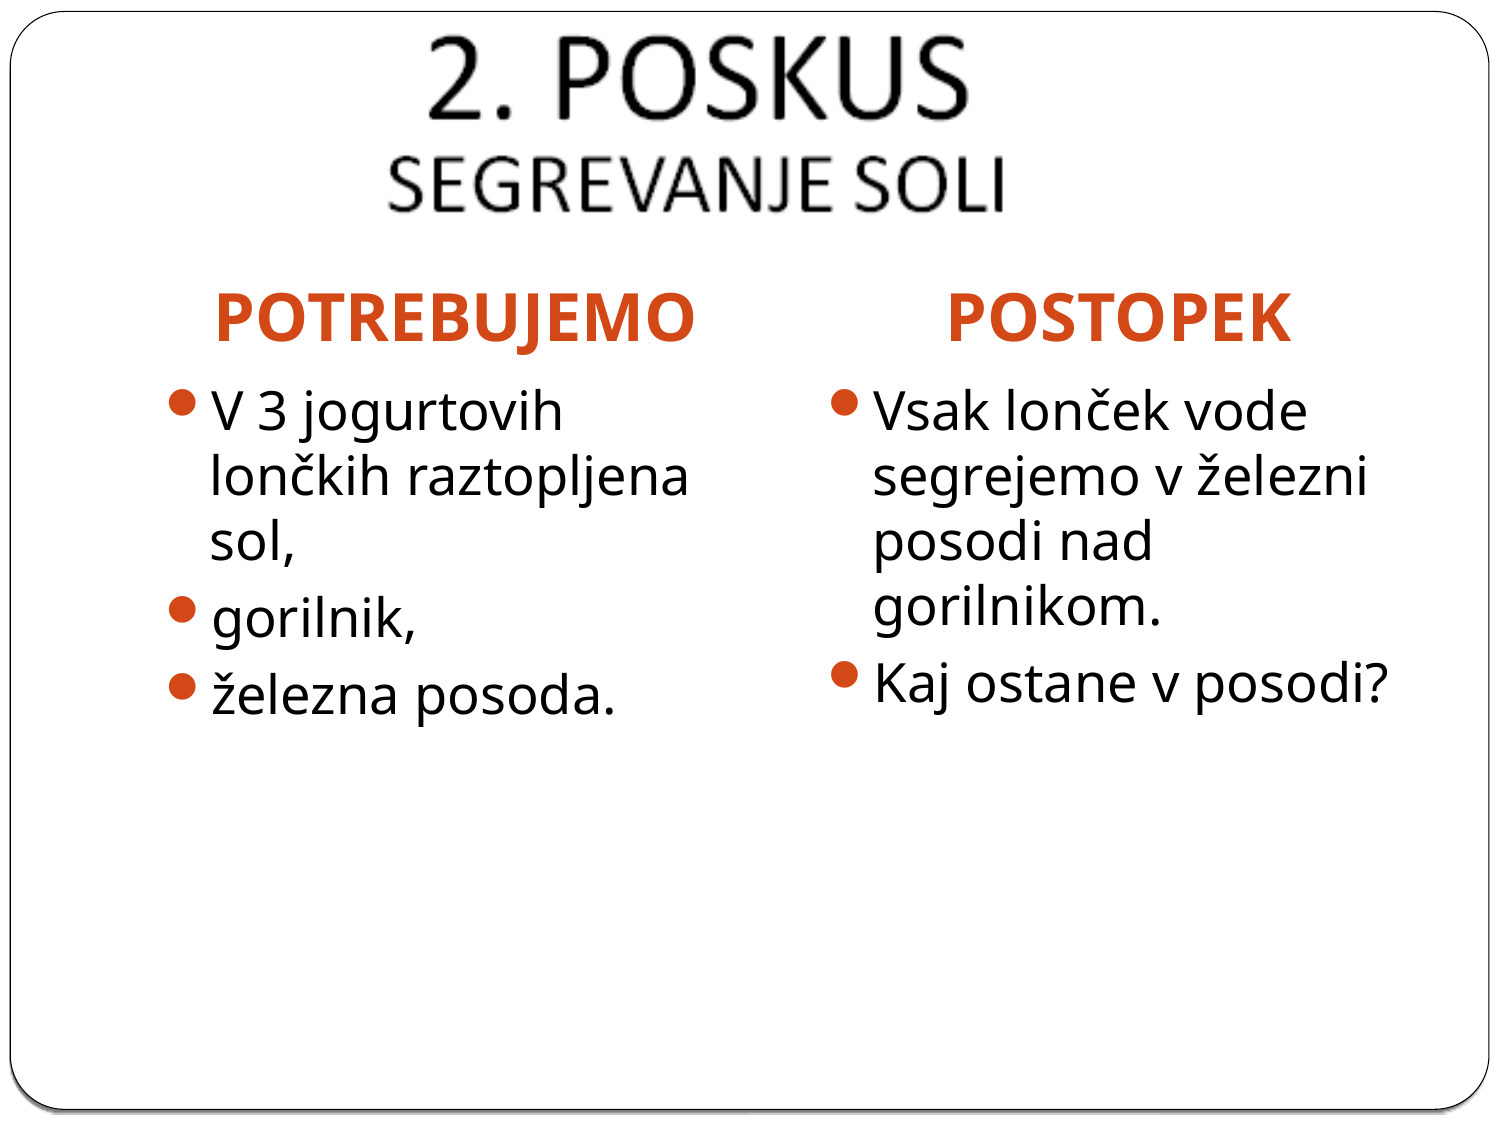

# POTREBUJEMO
POSTOPEK
V 3 jogurtovih lončkih raztopljena sol,
gorilnik,
železna posoda.
Vsak lonček vode segrejemo v železni posodi nad gorilnikom.
Kaj ostane v posodi?